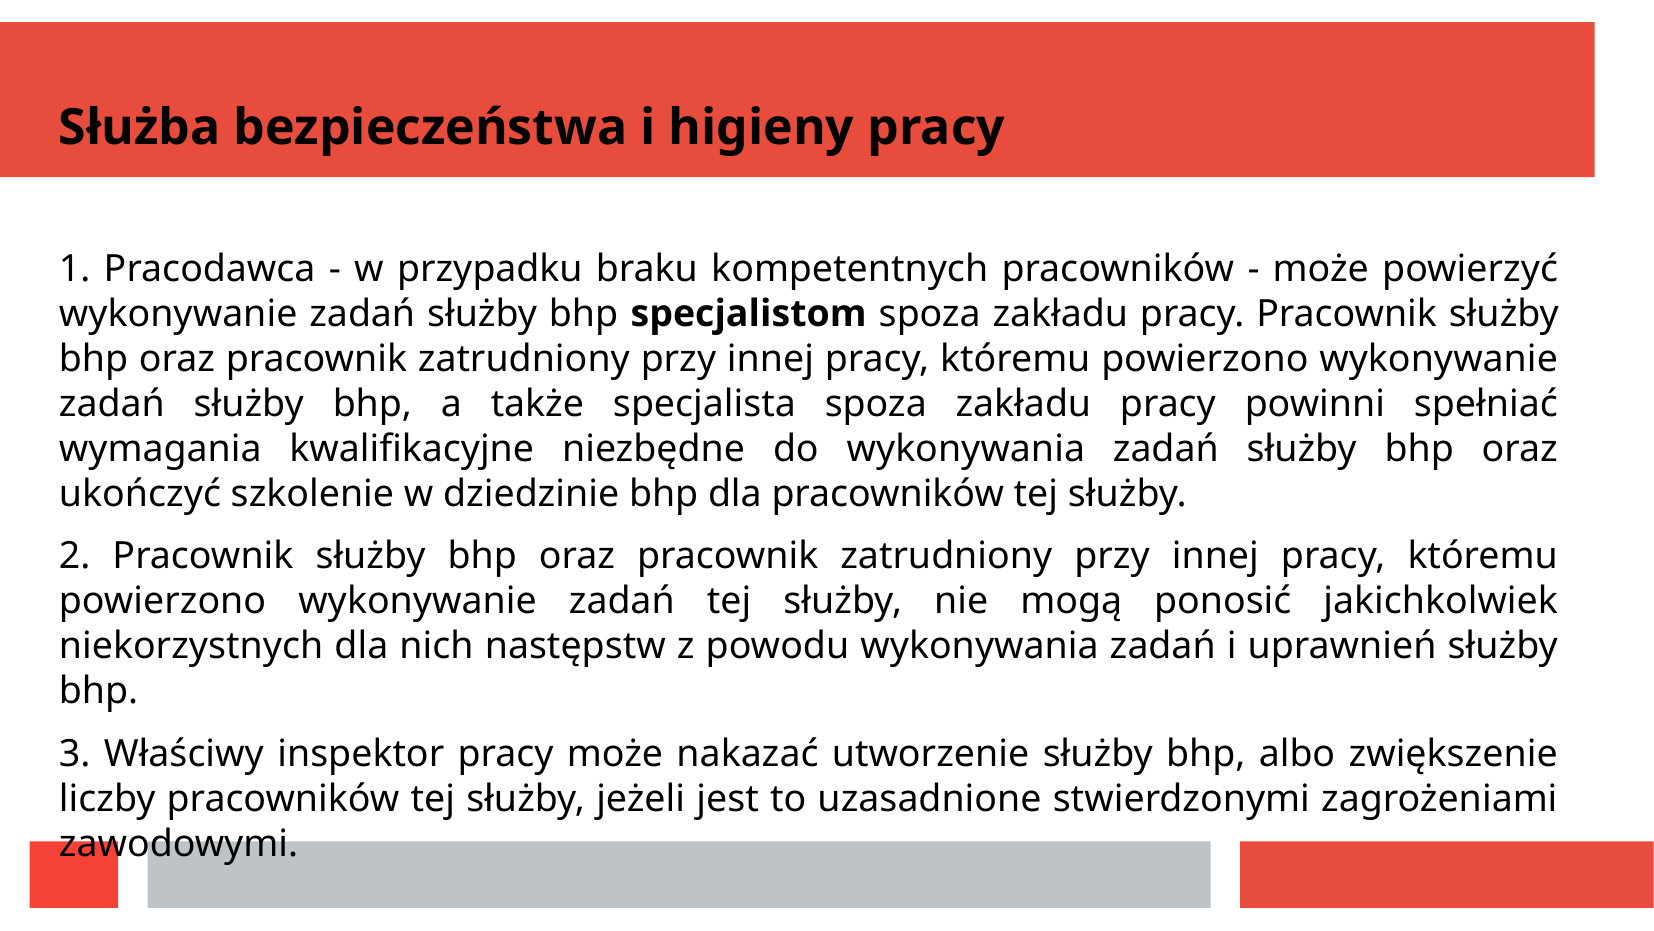

# Służba bezpieczeństwa i higieny pracy
1. Pracodawca - w przypadku braku kompetentnych pracowników - może powierzyć wykonywanie zadań służby bhp specjalistom spoza zakładu pracy. Pracownik służby bhp oraz pracownik zatrudniony przy innej pracy, któremu powierzono wykonywanie zadań służby bhp, a także specjalista spoza zakładu pracy powinni spełniać wymagania kwalifikacyjne niezbędne do wykonywania zadań służby bhp oraz ukończyć szkolenie w dziedzinie bhp dla pracowników tej służby.
2. Pracownik służby bhp oraz pracownik zatrudniony przy innej pracy, któremu powierzono wykonywanie zadań tej służby, nie mogą ponosić jakichkolwiek niekorzystnych dla nich następstw z powodu wykonywania zadań i uprawnień służby bhp.
3. Właściwy inspektor pracy może nakazać utworzenie służby bhp, albo zwiększenie liczby pracowników tej służby, jeżeli jest to uzasadnione stwierdzonymi zagrożeniami zawodowymi.